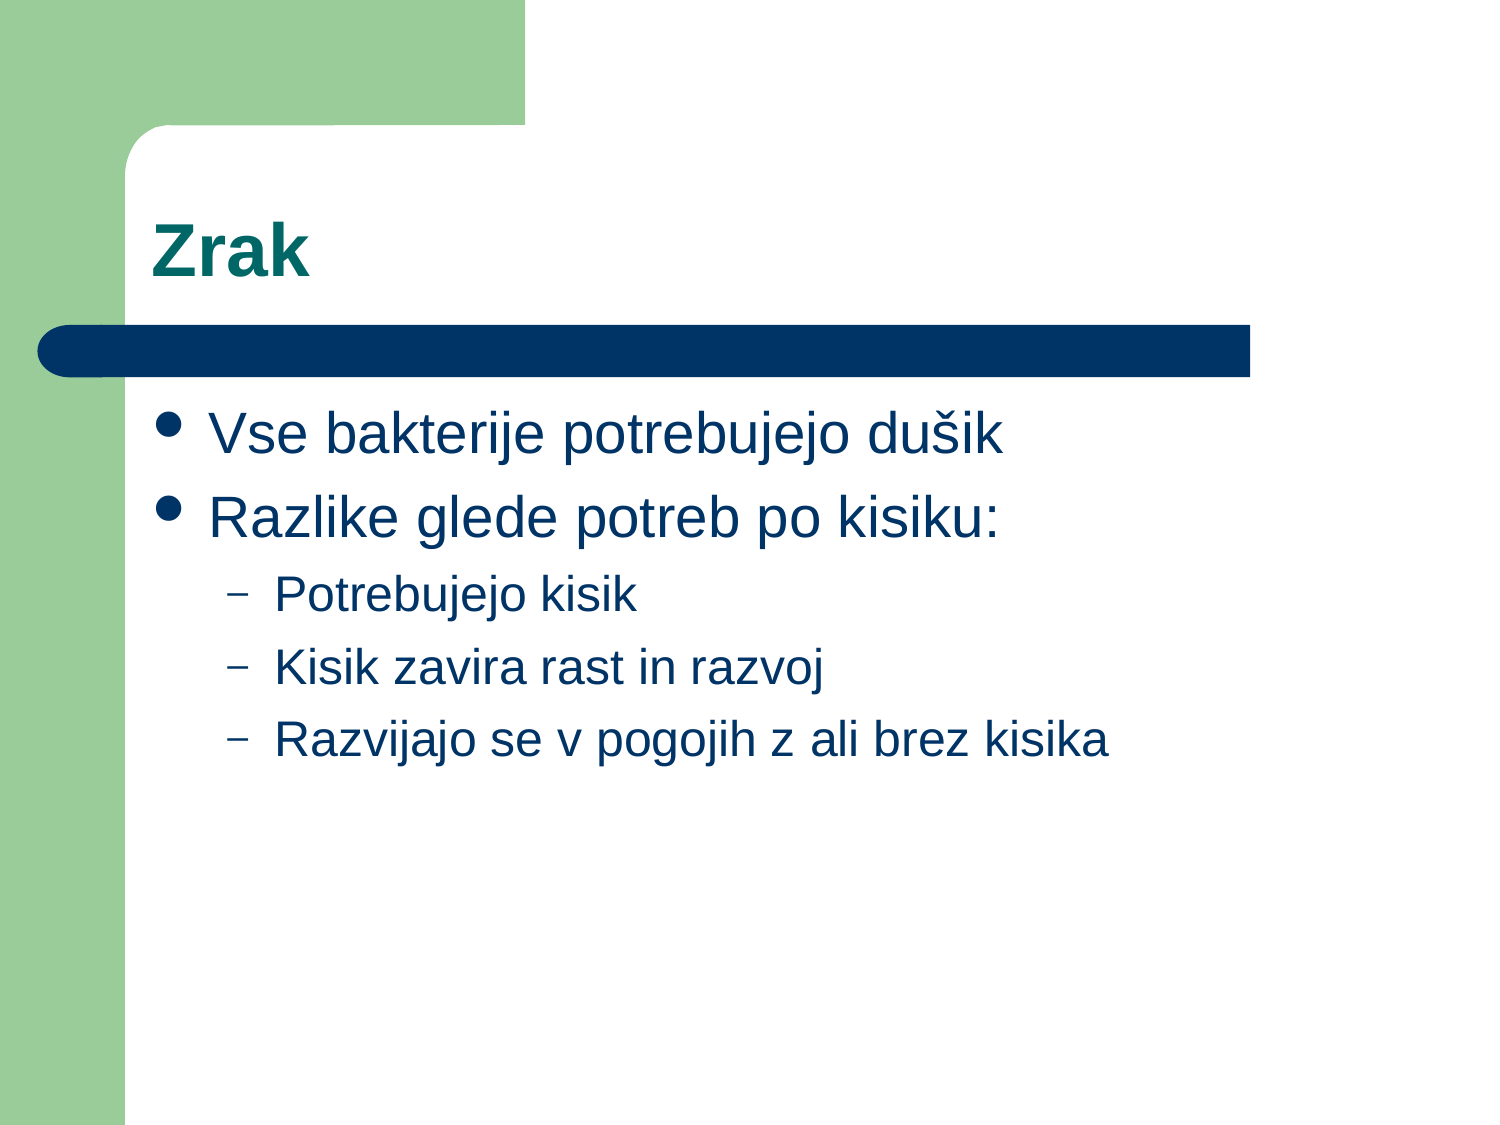

# Zrak
Vse bakterije potrebujejo dušik
Razlike glede potreb po kisiku:
Potrebujejo kisik
Kisik zavira rast in razvoj
Razvijajo se v pogojih z ali brez kisika